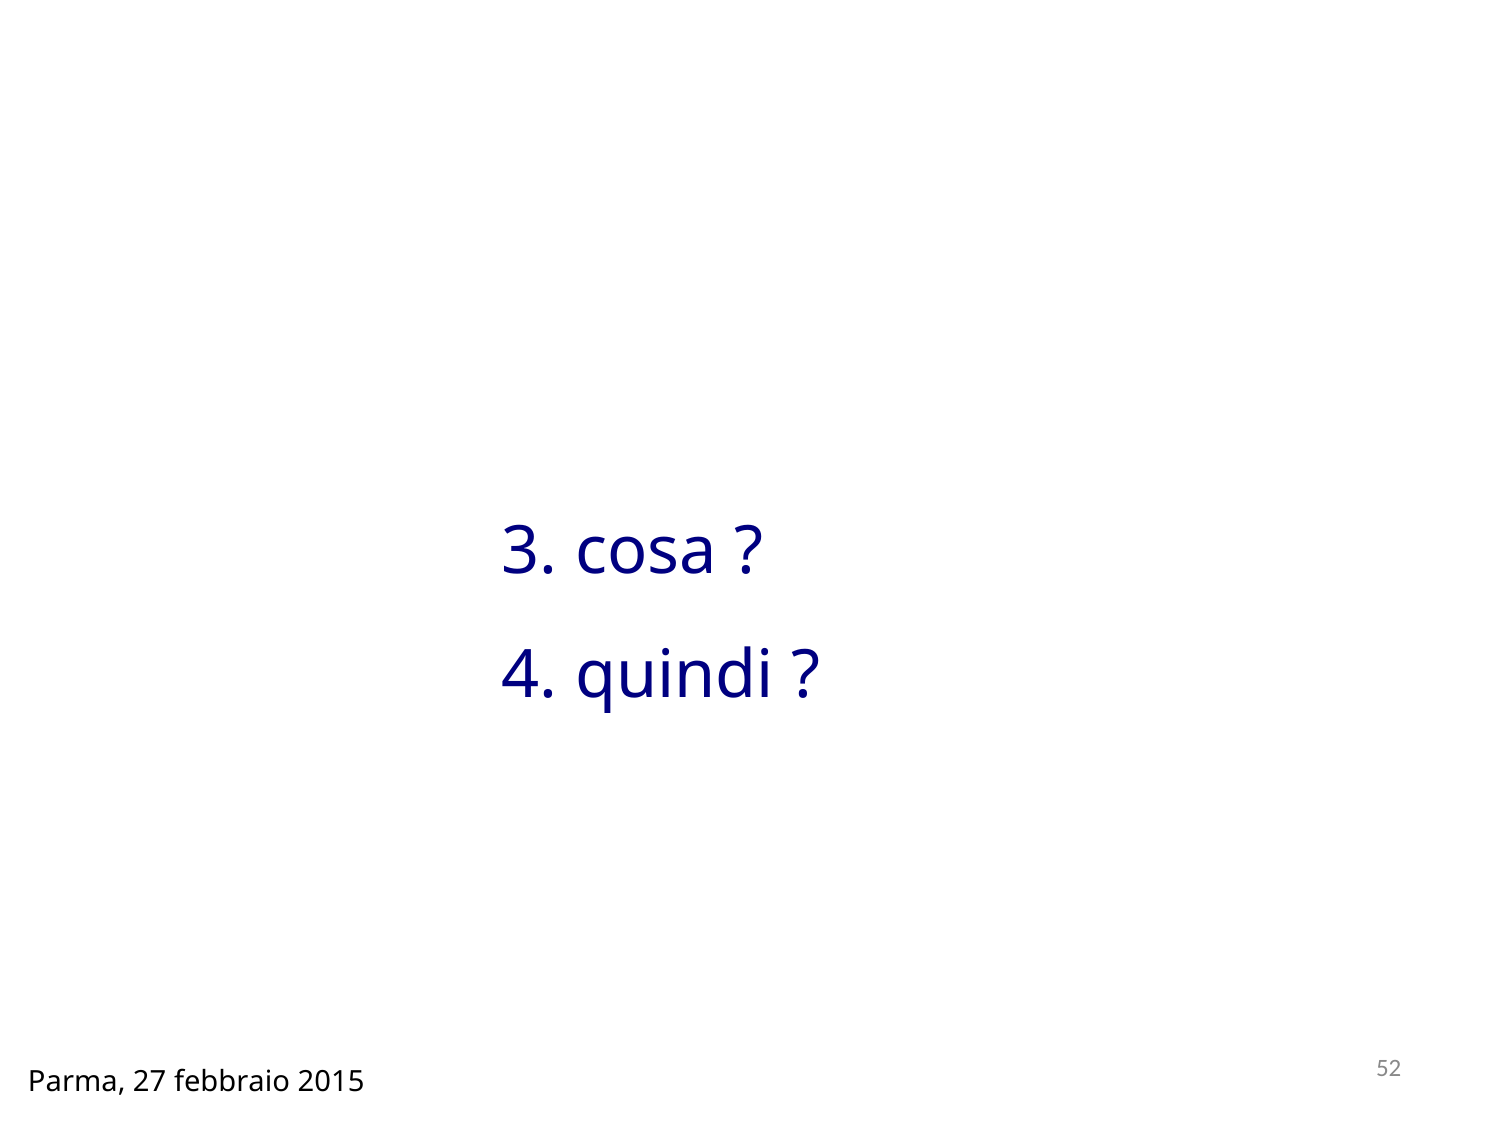

3. cosa ?
4. quindi ?
52